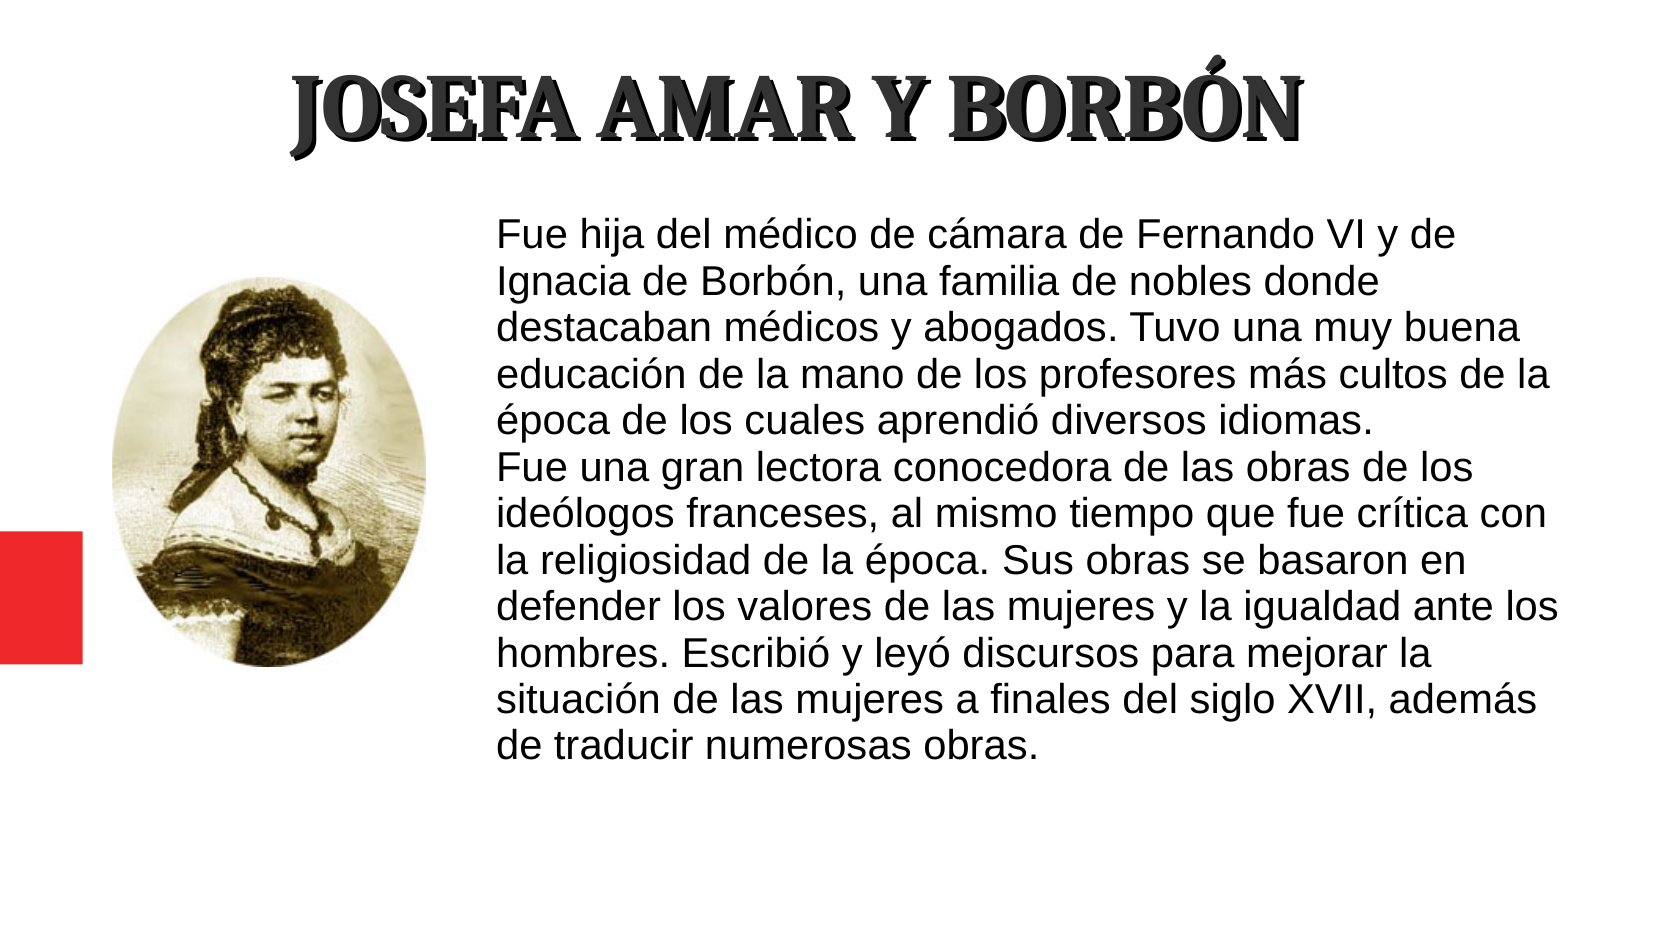

# JOSEFA AMAR Y BORBÓN
Fue hija del médico de cámara de Fernando VI y de Ignacia de Borbón, una familia de nobles donde destacaban médicos y abogados. Tuvo una muy buena educación de la mano de los profesores más cultos de la época de los cuales aprendió diversos idiomas.
Fue una gran lectora conocedora de las obras de los ideólogos franceses, al mismo tiempo que fue crítica con la religiosidad de la época. Sus obras se basaron en defender los valores de las mujeres y la igualdad ante los hombres. Escribió y leyó discursos para mejorar la situación de las mujeres a finales del siglo XVII, además de traducir numerosas obras.